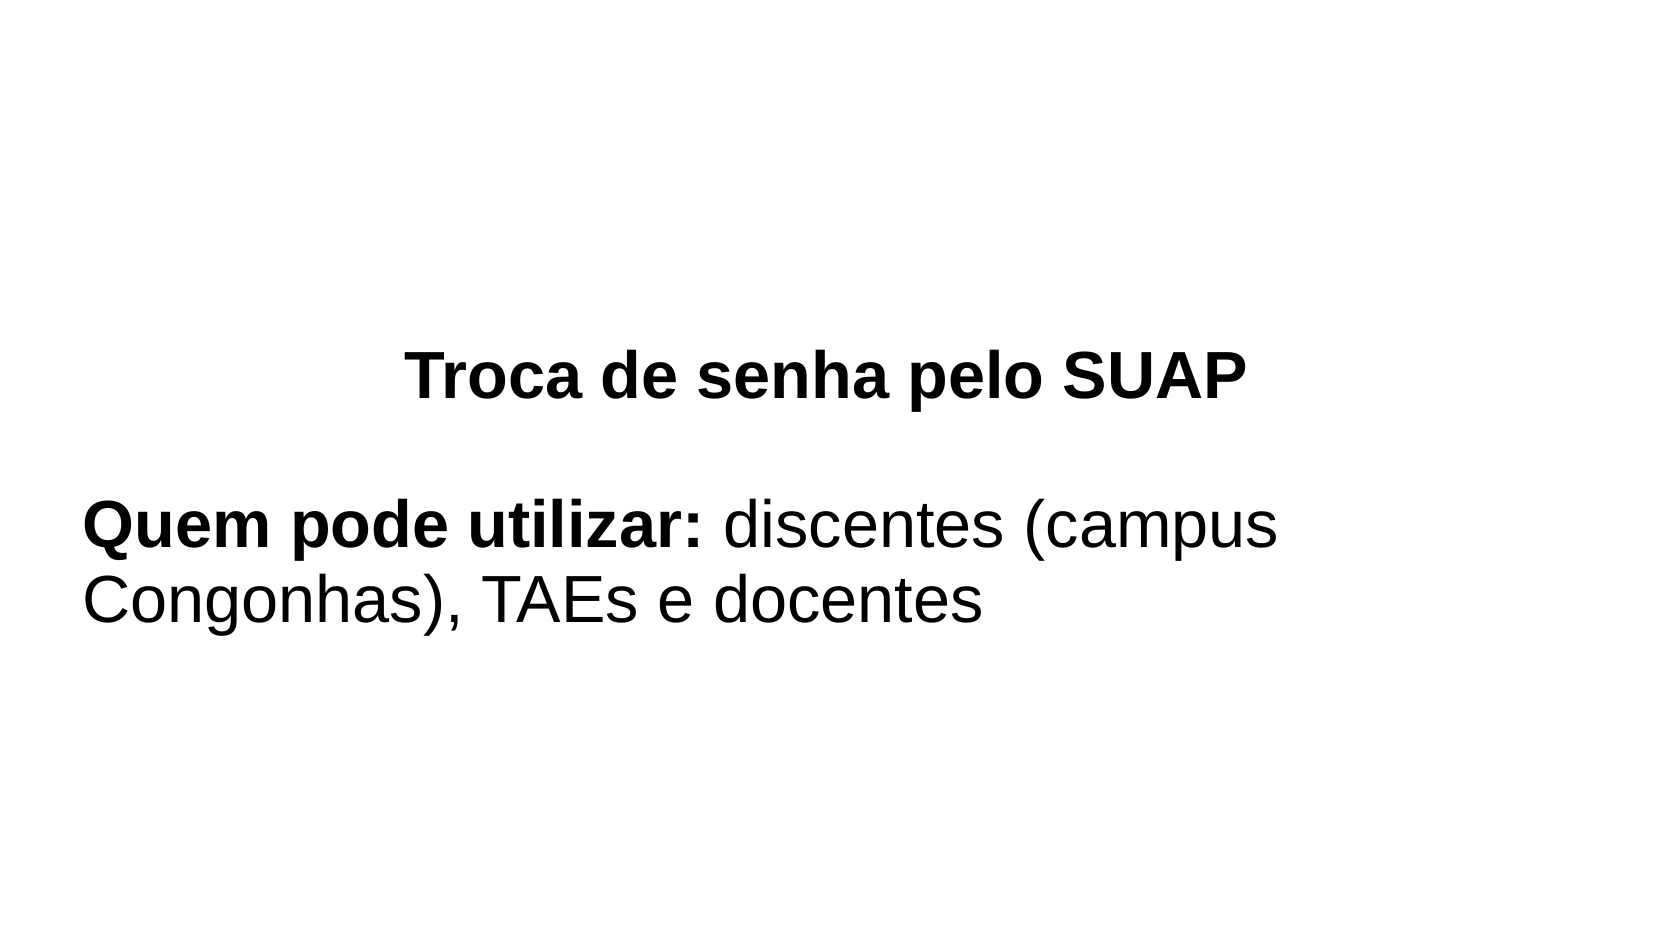

#
Troca de senha pelo SUAP
Quem pode utilizar: discentes (campus Congonhas), TAEs e docentes